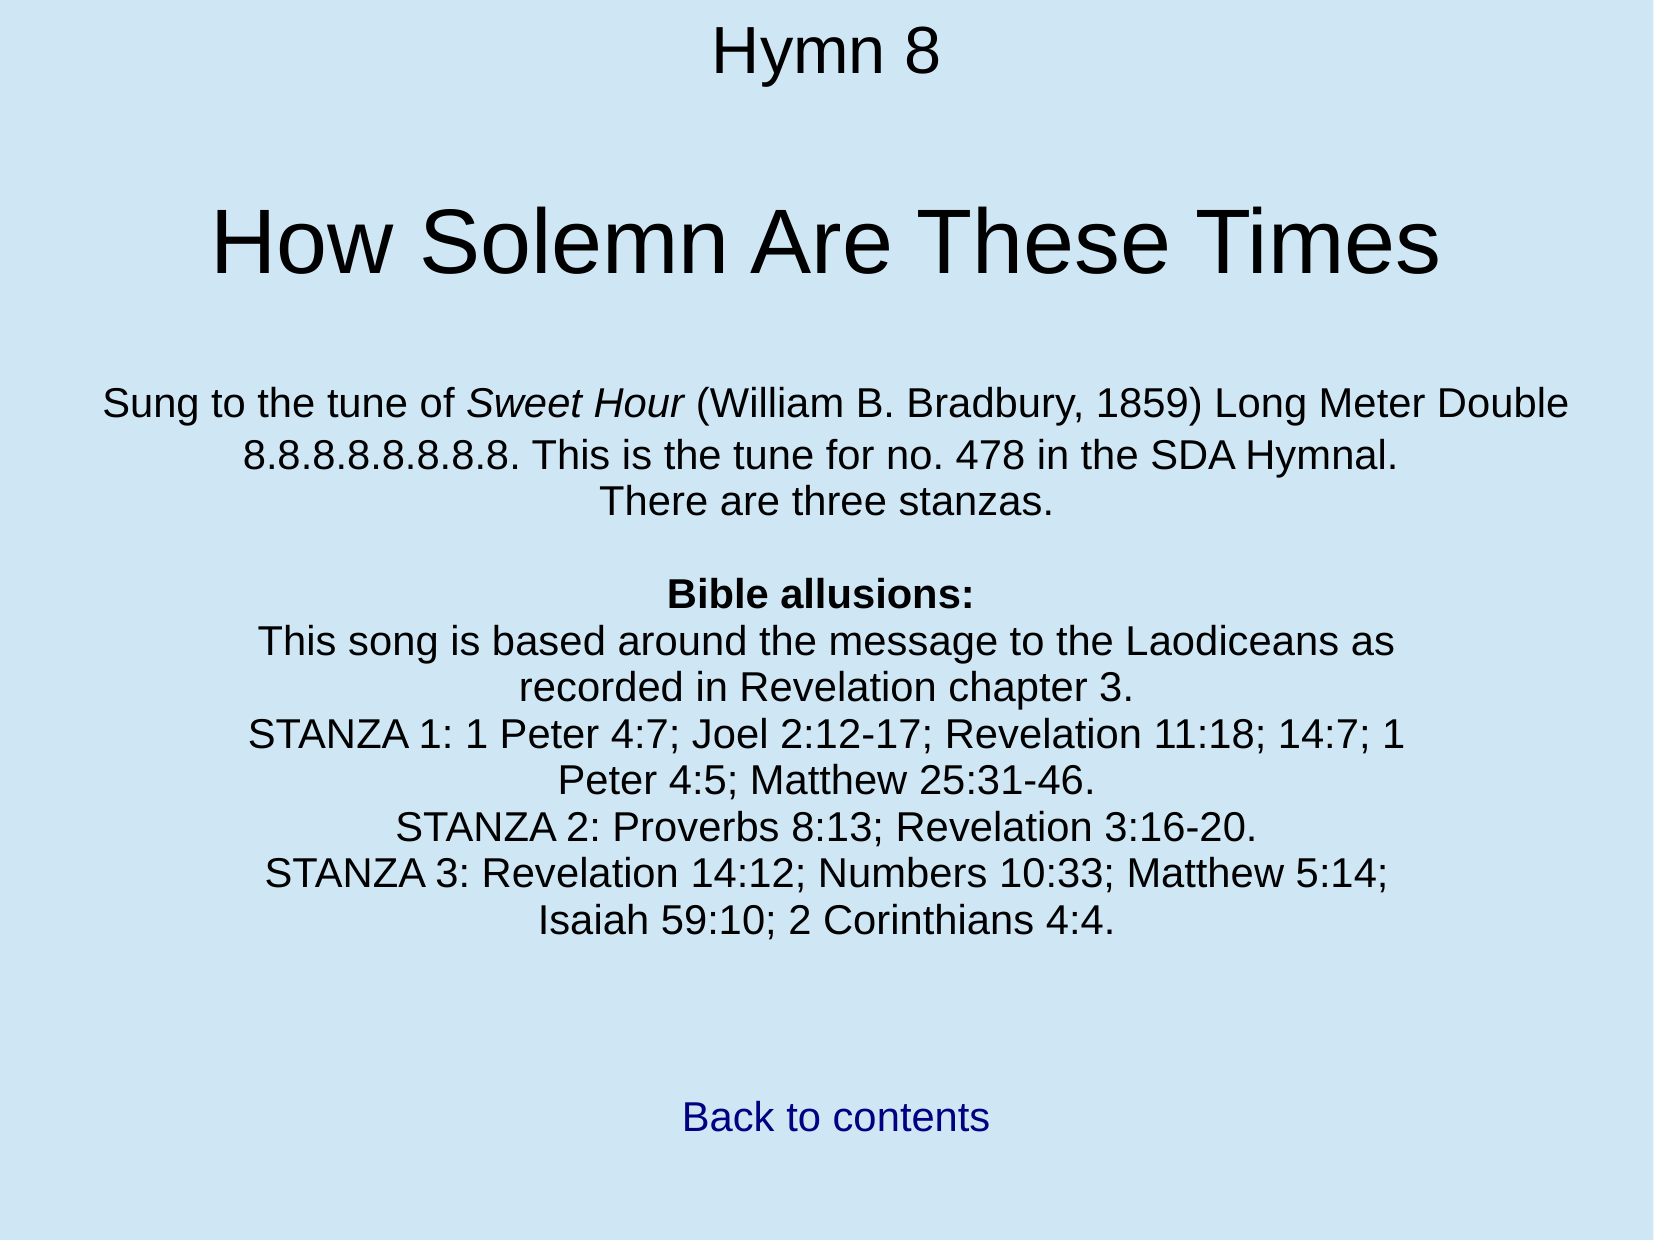

# Hymn 8 How Solemn Are These Times
 Sung to the tune of Sweet Hour (William B. Bradbury, 1859) Long Meter Double 8.8.8.8.8.8.8.8. This is the tune for no. 478 in the SDA Hymnal.
There are three stanzas.
Bible allusions:
This song is based around the message to the Laodiceans as
recorded in Revelation chapter 3.
STANZA 1: 1 Peter 4:7; Joel 2:12-17; Revelation 11:18; 14:7; 1
Peter 4:5; Matthew 25:31-46.
STANZA 2: Proverbs 8:13; Revelation 3:16-20.
STANZA 3: Revelation 14:12; Numbers 10:33; Matthew 5:14;
Isaiah 59:10; 2 Corinthians 4:4.
 Back to contents